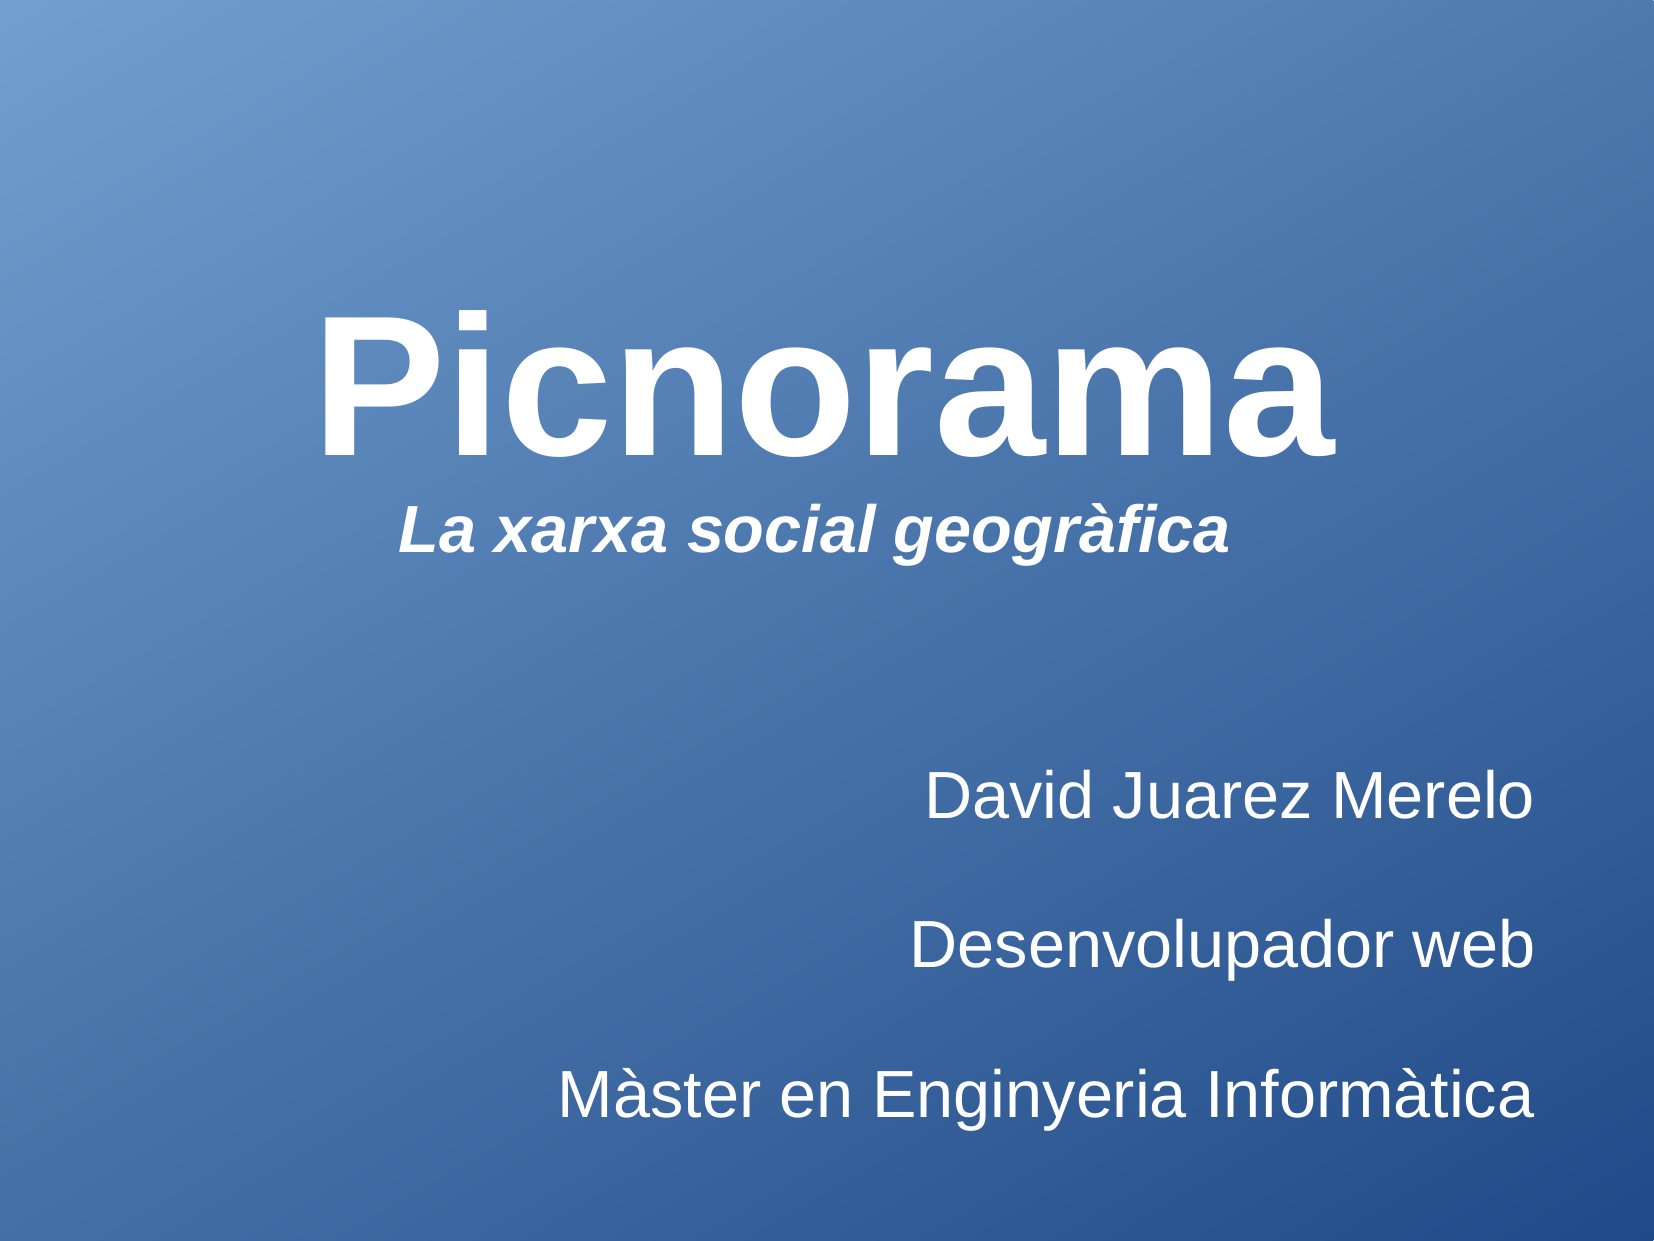

# Picnorama
La xarxa social geogràfica
David Juarez Merelo
Desenvolupador web
Màster en Enginyeria Informàtica